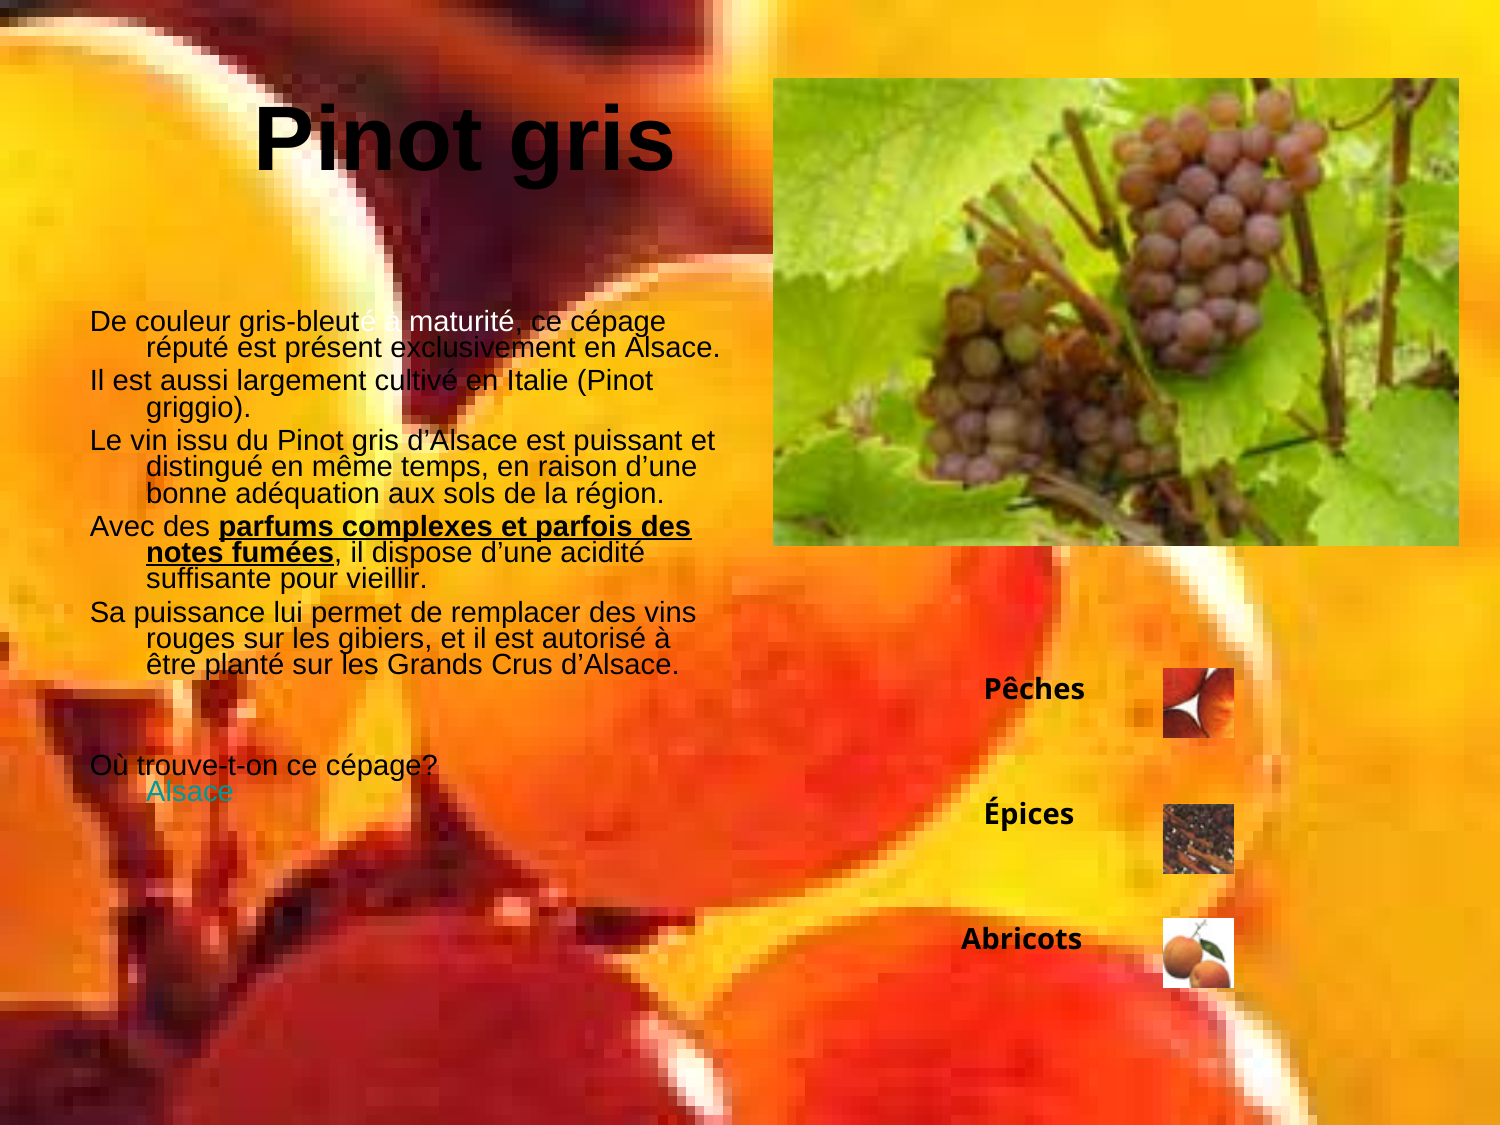

# Pinot gris
De couleur gris-bleuté à maturité, ce cépage réputé est présent exclusivement en Alsace.
Il est aussi largement cultivé en Italie (Pinot griggio).
Le vin issu du Pinot gris d’Alsace est puissant et distingué en même temps, en raison d’une bonne adéquation aux sols de la région.
Avec des parfums complexes et parfois des notes fumées, il dispose d’une acidité suffisante pour vieillir.
Sa puissance lui permet de remplacer des vins rouges sur les gibiers, et il est autorisé à être planté sur les Grands Crus d’Alsace.
Où trouve-t-on ce cépage?
Alsace
   Pêches
   Épices
 Abricots